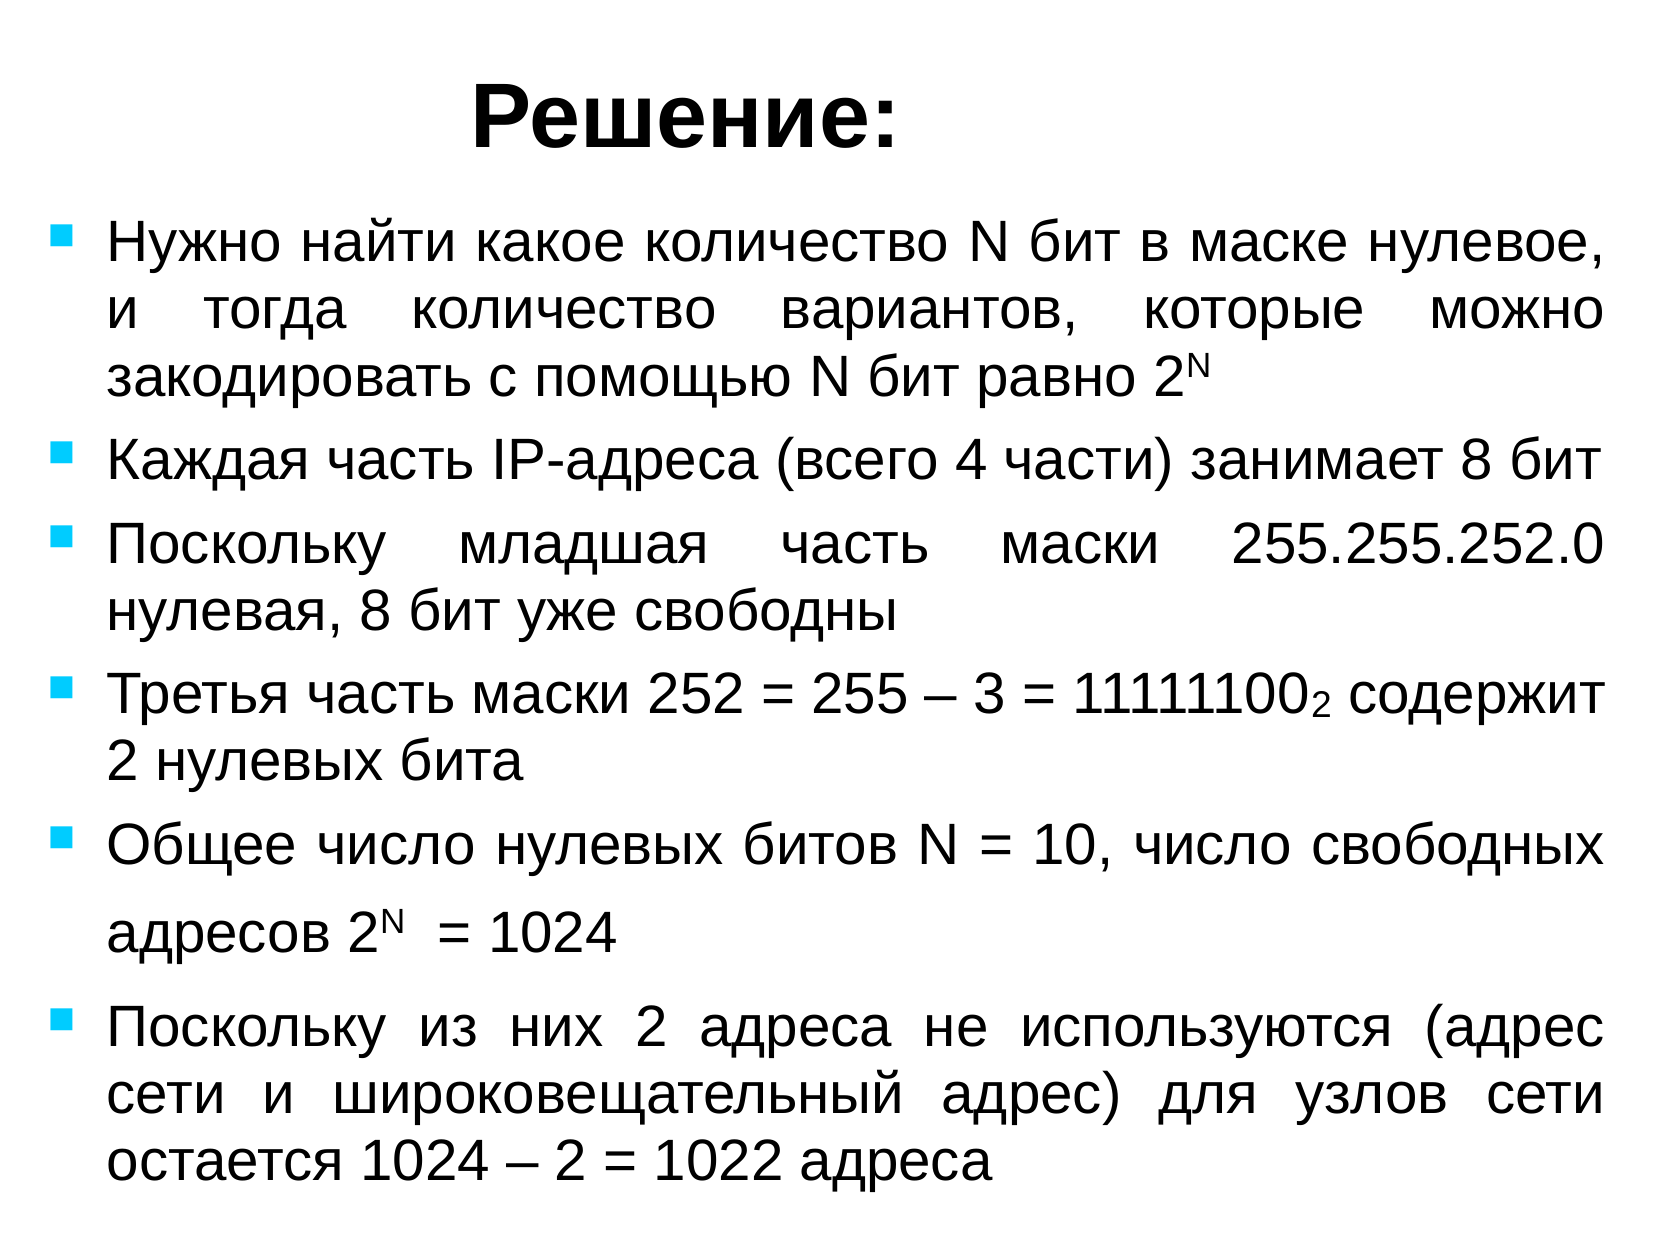

# Решение:
Нужно найти какое количество N бит в маске нулевое, и тогда количество вариантов, которые можно закодировать с помощью N бит равно 2N
Каждая часть IP-адреса (всего 4 части) занимает 8 бит
Поскольку младшая часть маски 255.255.252.0 нулевая, 8 бит уже свободны
Третья часть маски 252 = 255 – 3 = 111111002 содержит 2 нулевых бита
Общее число нулевых битов N = 10, число свободных адресов 2N = 1024
Поскольку из них 2 адреса не используются (адрес сети и широковещательный адрес) для узлов сети остается 1024 – 2 = 1022 адреса